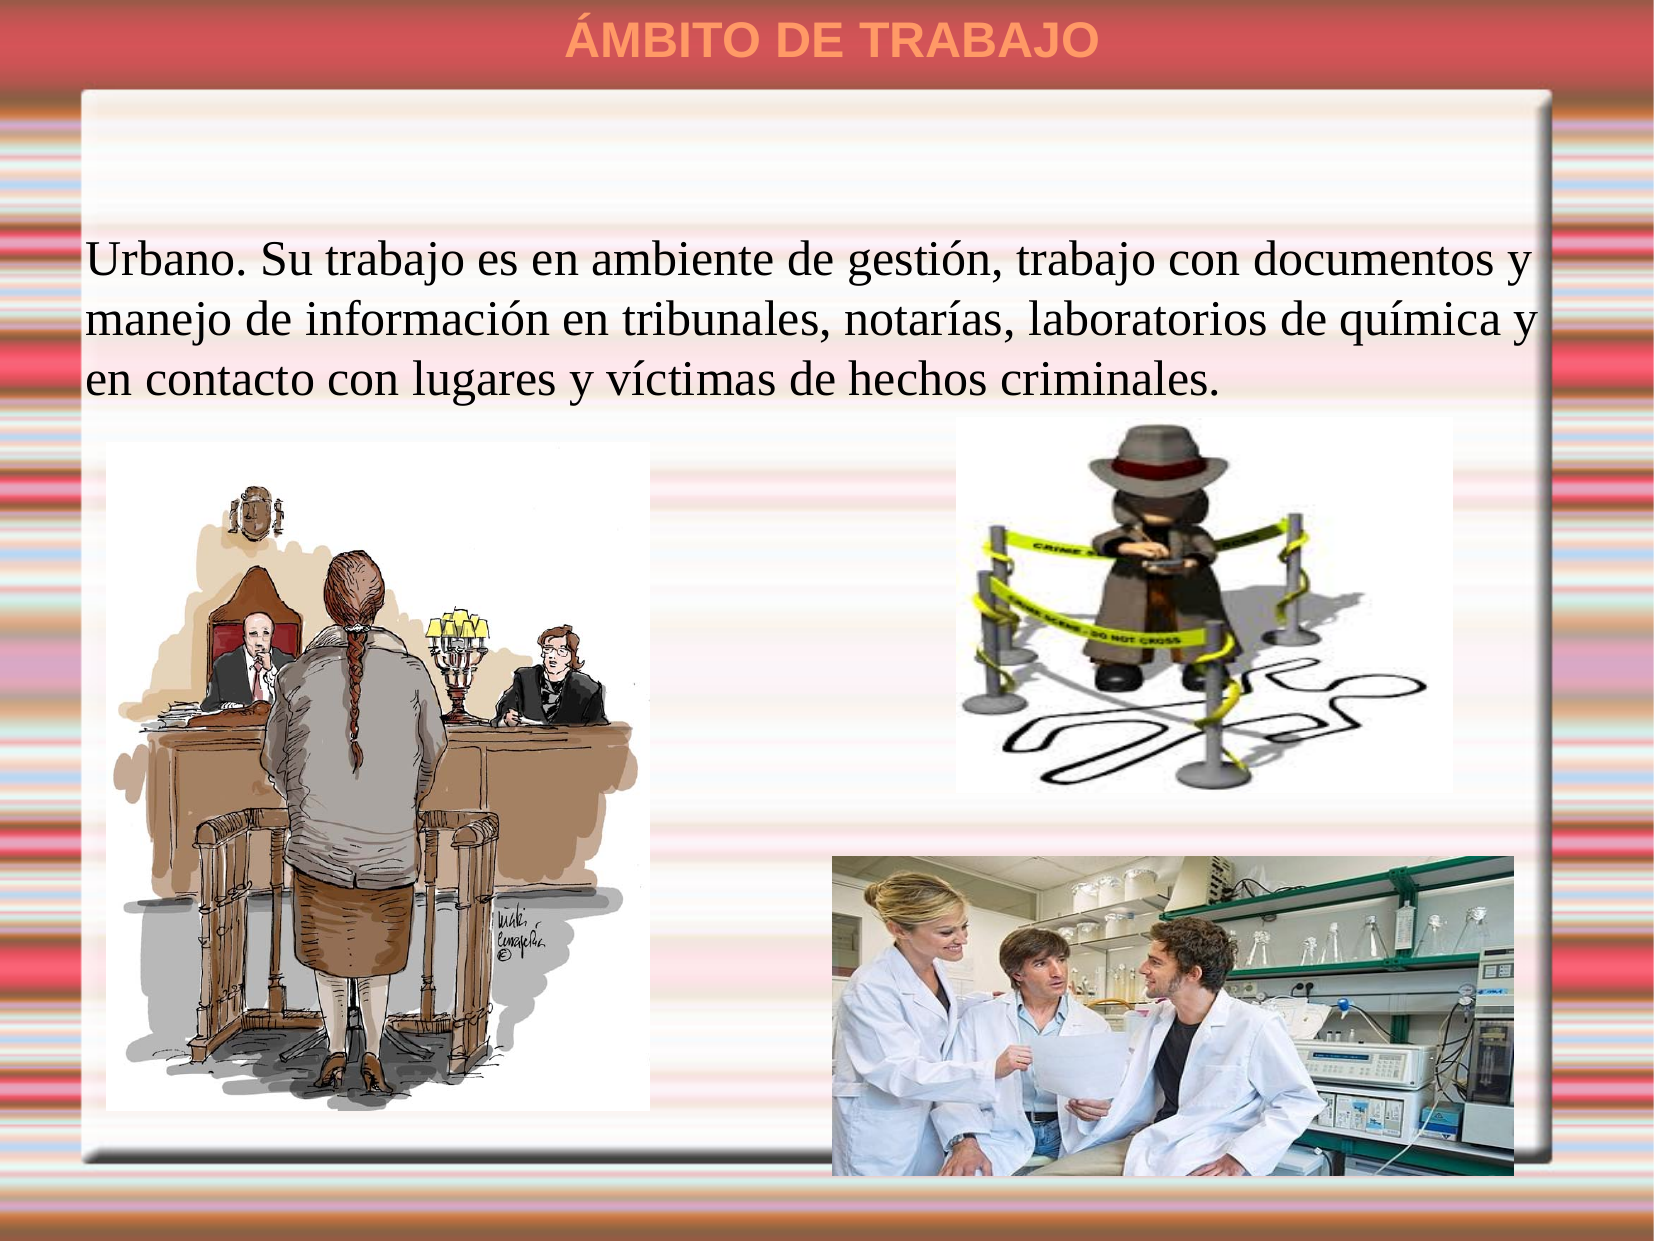

# ÁMBITO DE TRABAJO
Urbano. Su trabajo es en ambiente de gestión, trabajo con documentos y manejo de información en tribunales, notarías, laboratorios de química y en contacto con lugares y víctimas de hechos criminales.